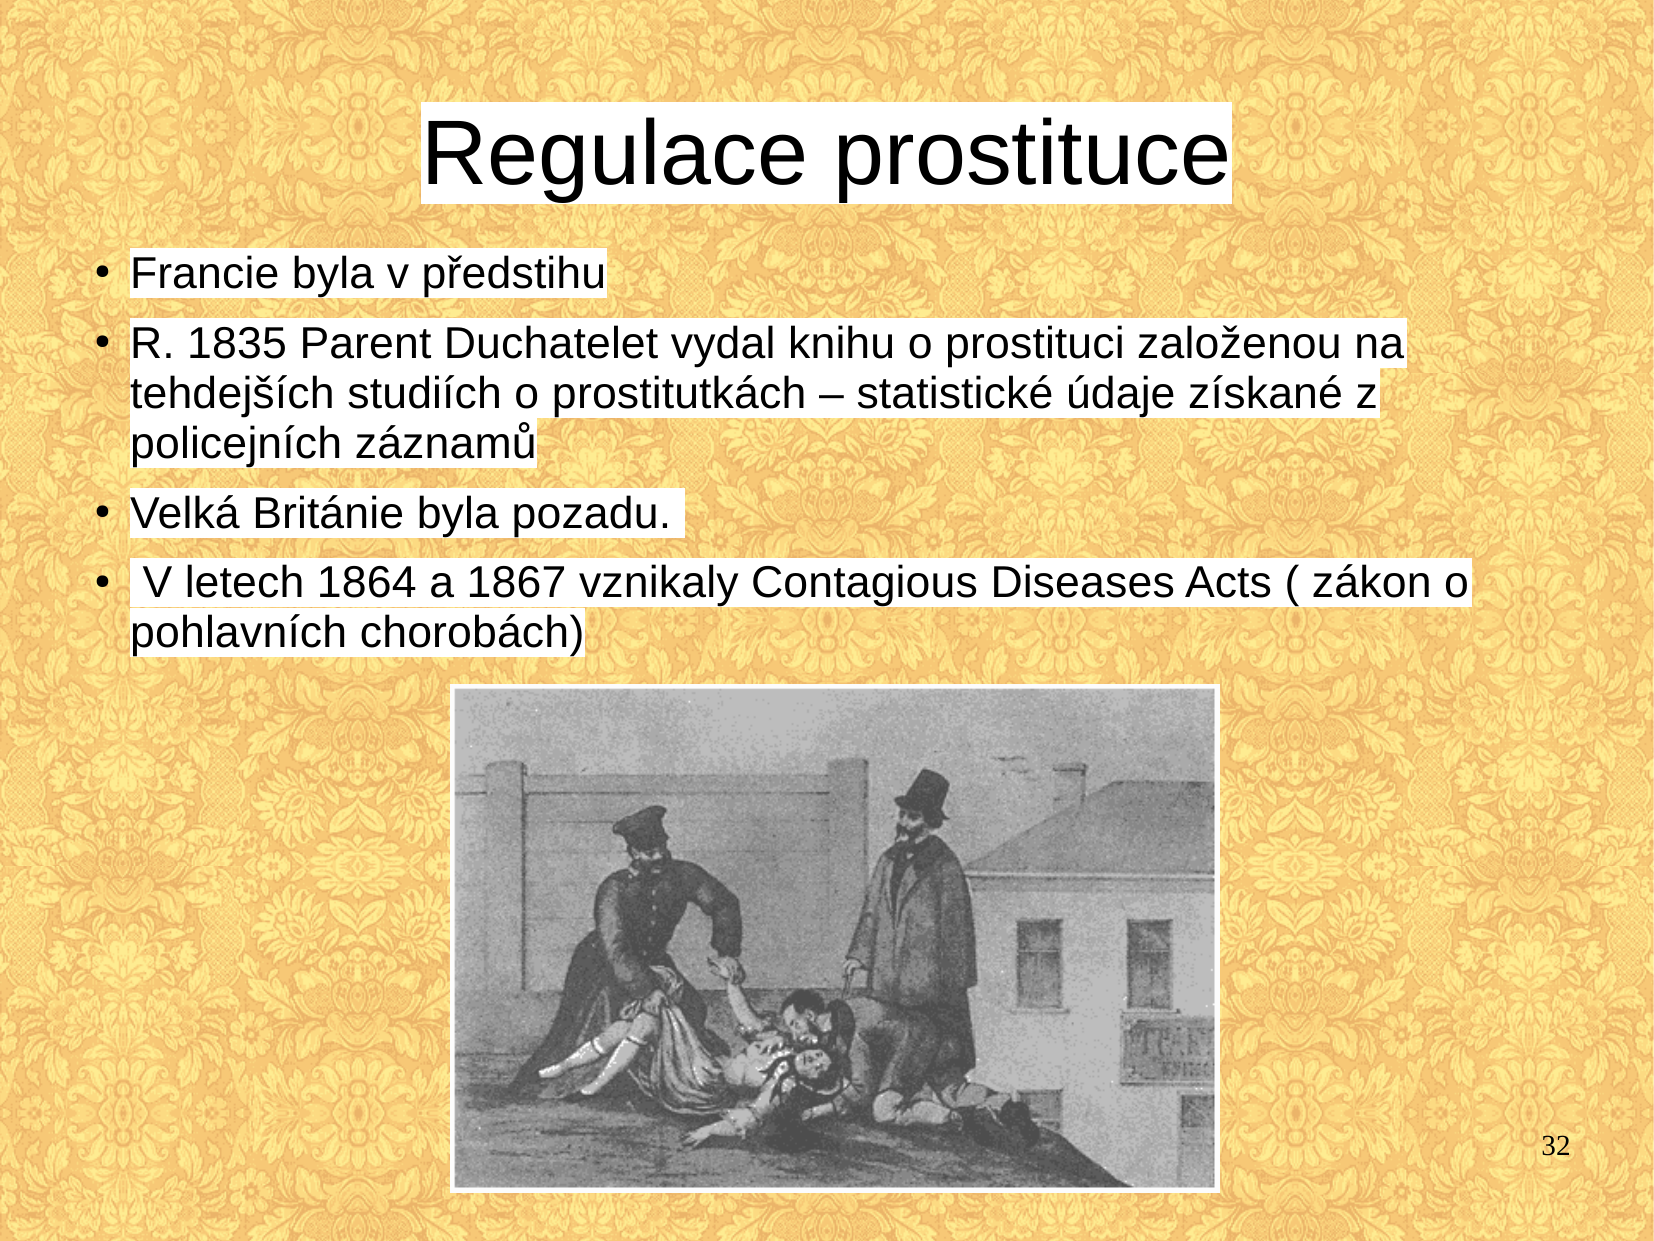

# Regulace prostituce
Francie byla v předstihu
R. 1835 Parent Duchatelet vydal knihu o prostituci založenou na tehdejších studiích o prostitutkách – statistické údaje získané z policejních záznamů
Velká Británie byla pozadu.
 V letech 1864 a 1867 vznikaly Contagious Diseases Acts ( zákon o pohlavních chorobách)
32